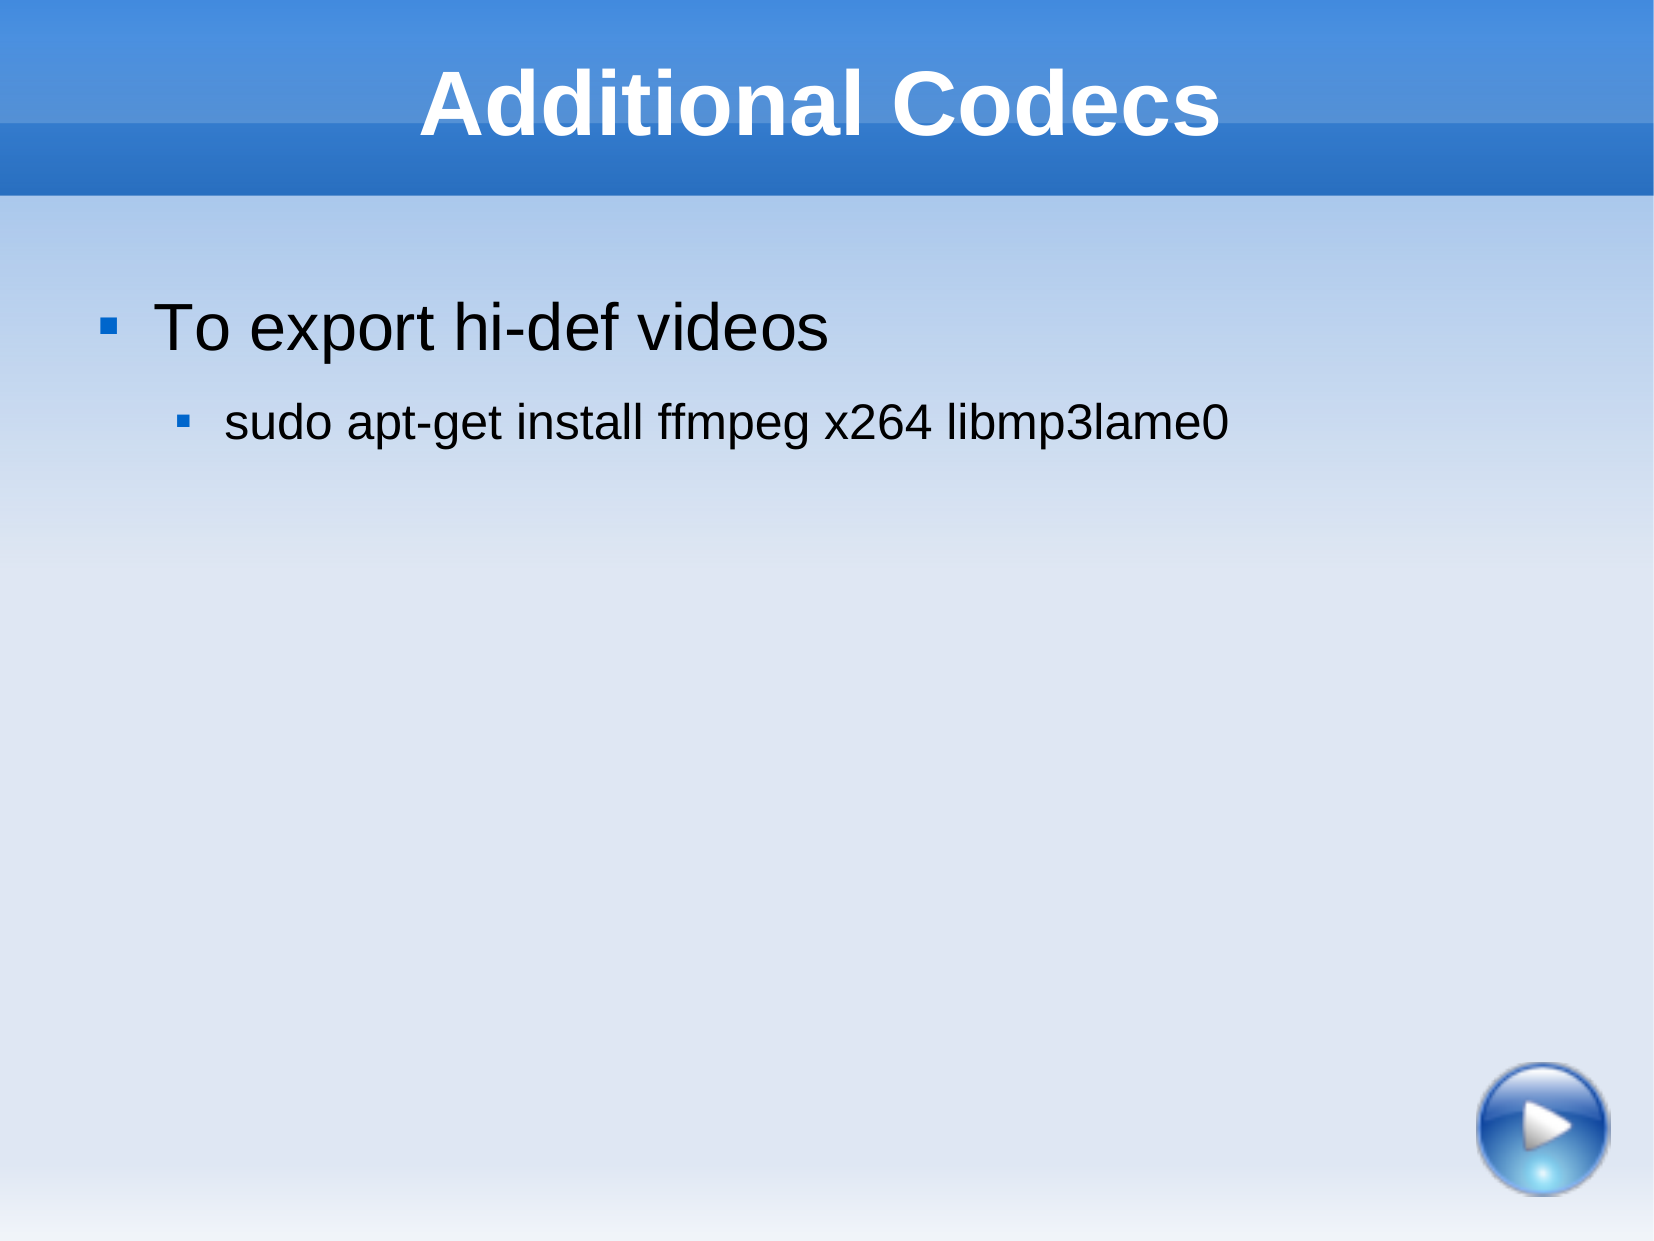

# Additional Codecs
To export hi-def videos
sudo apt-get install ffmpeg x264 libmp3lame0